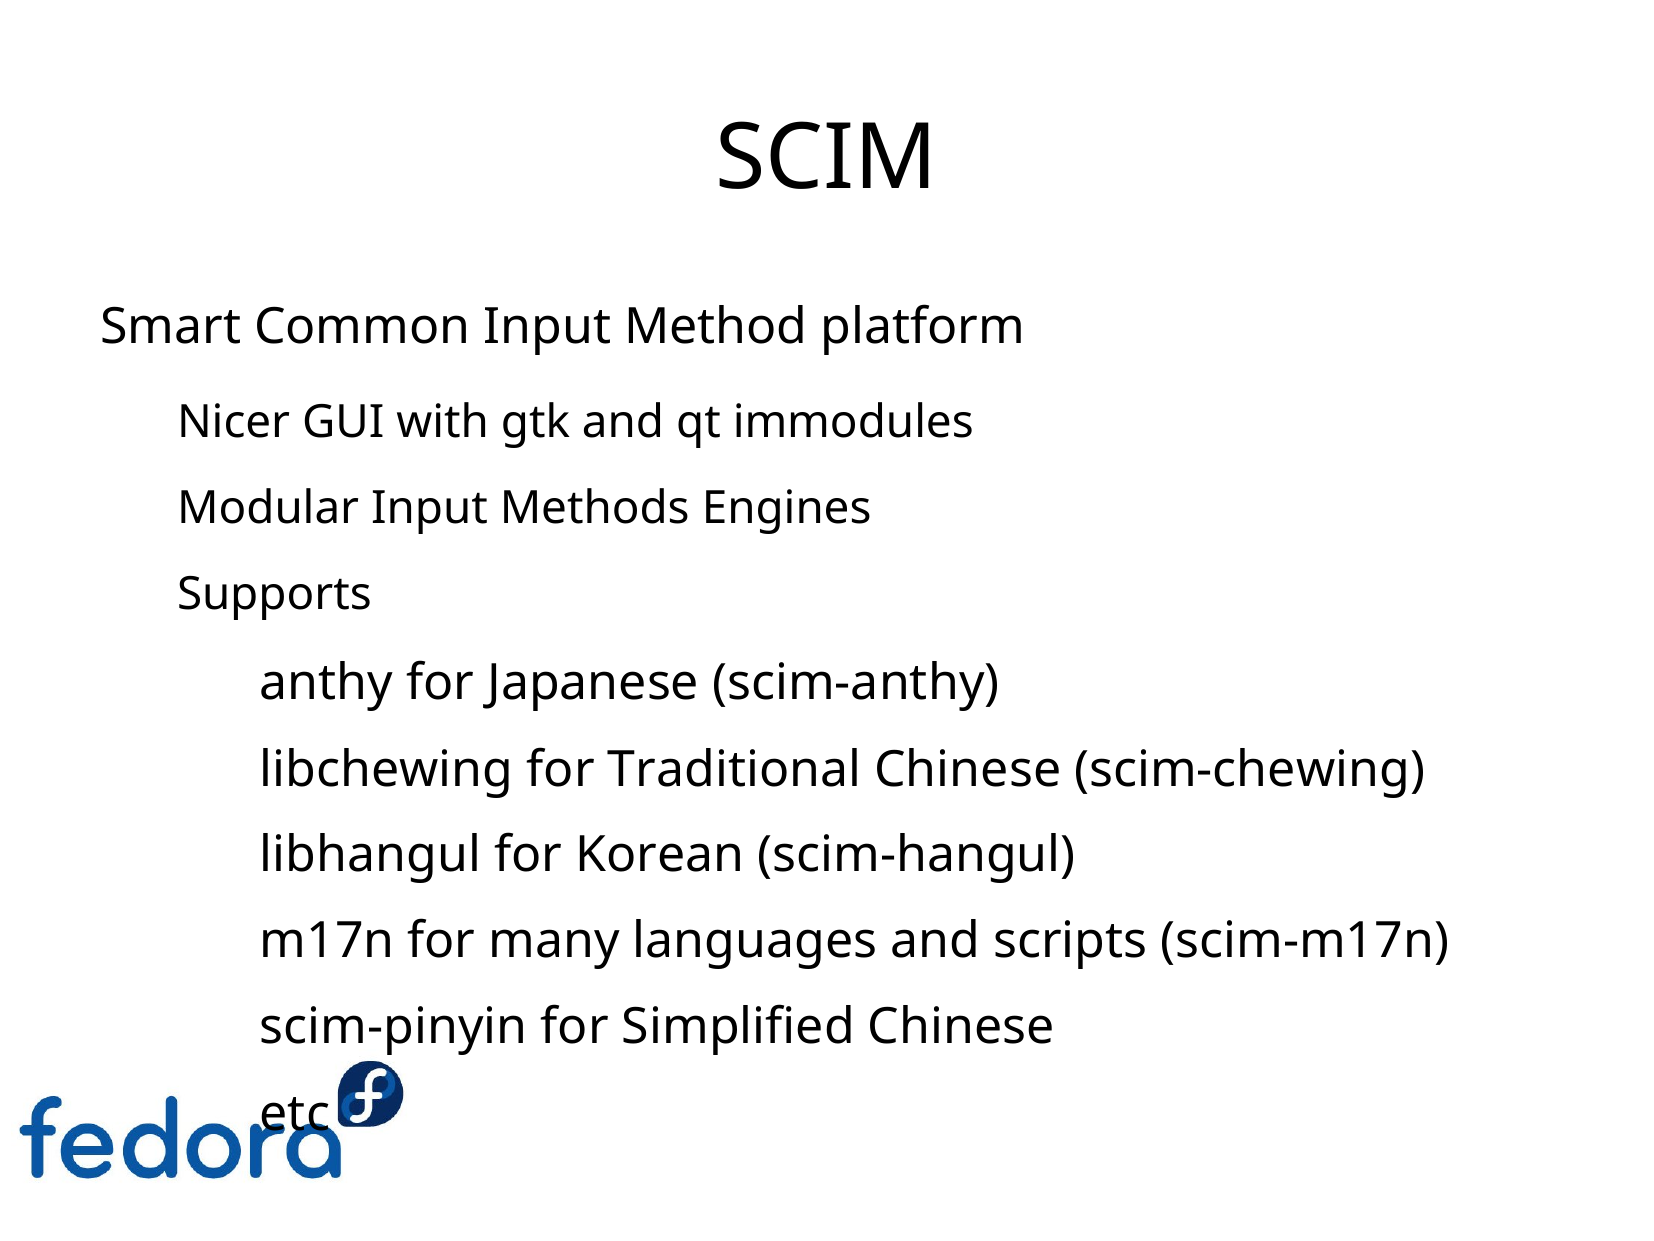

# SCIM
Smart Common Input Method platform
Nicer GUI with gtk and qt immodules
Modular Input Methods Engines
Supports
anthy for Japanese (scim-anthy)
libchewing for Traditional Chinese (scim-chewing)
libhangul for Korean (scim-hangul)
m17n for many languages and scripts (scim-m17n)
scim-pinyin for Simplified Chinese
etc